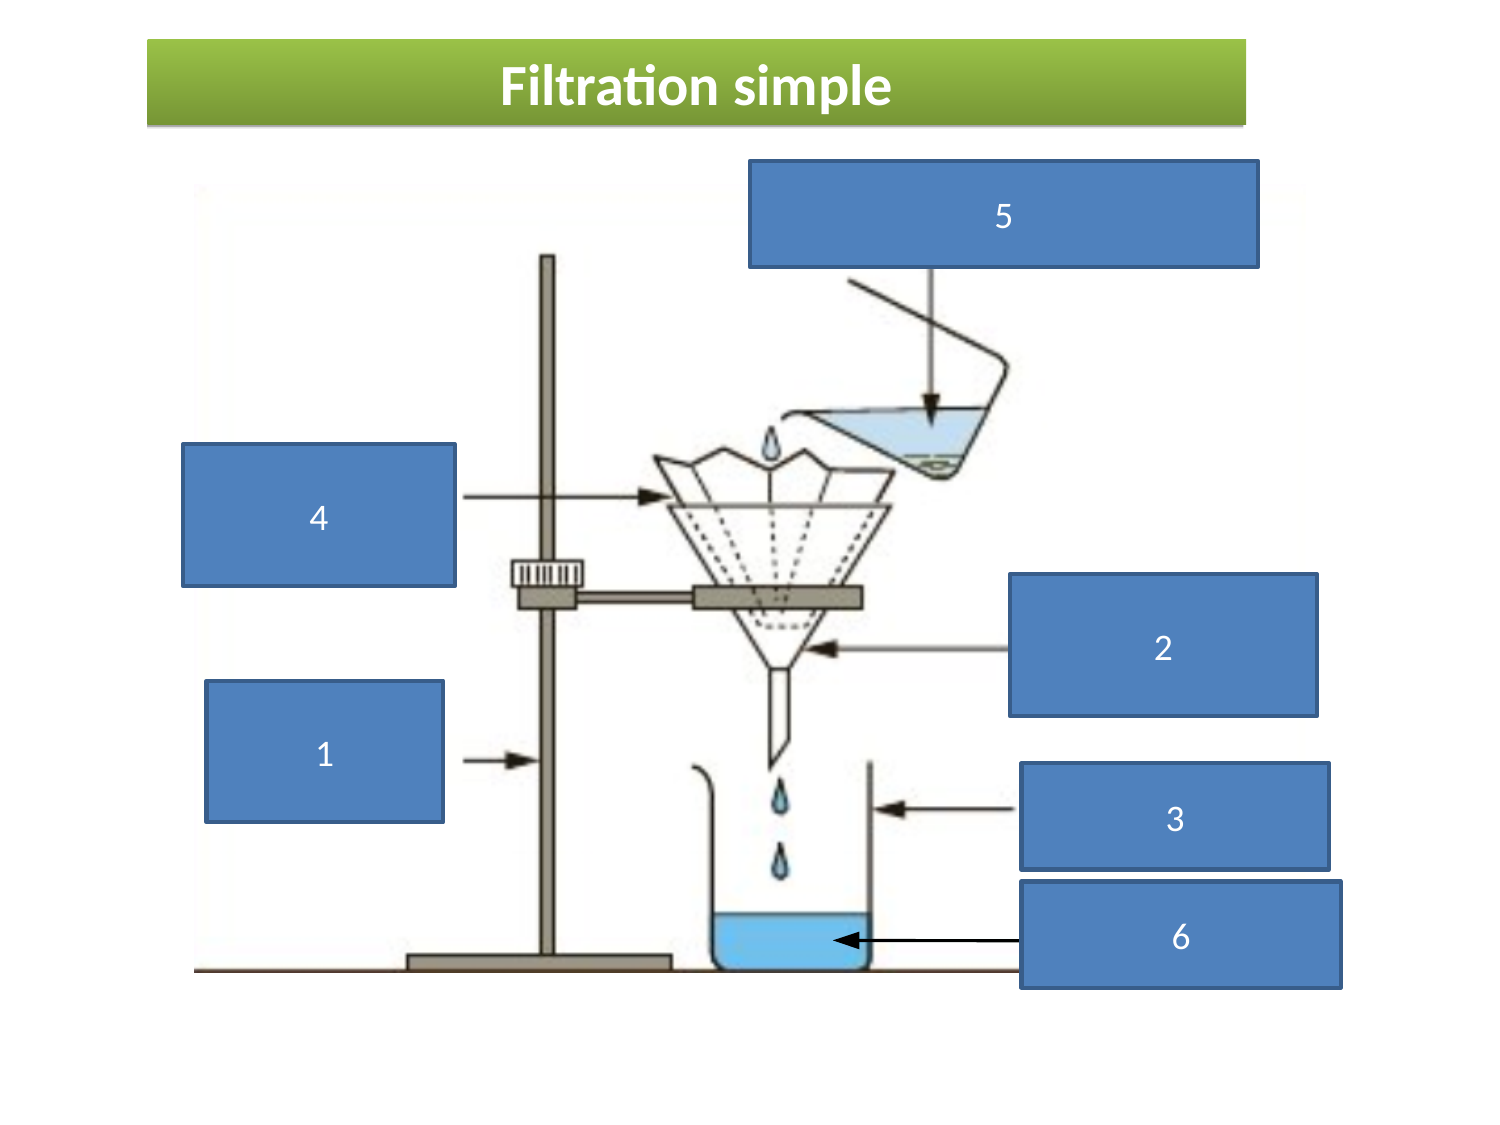

Filtration simple
5
4
2
1
3
6
filtrat